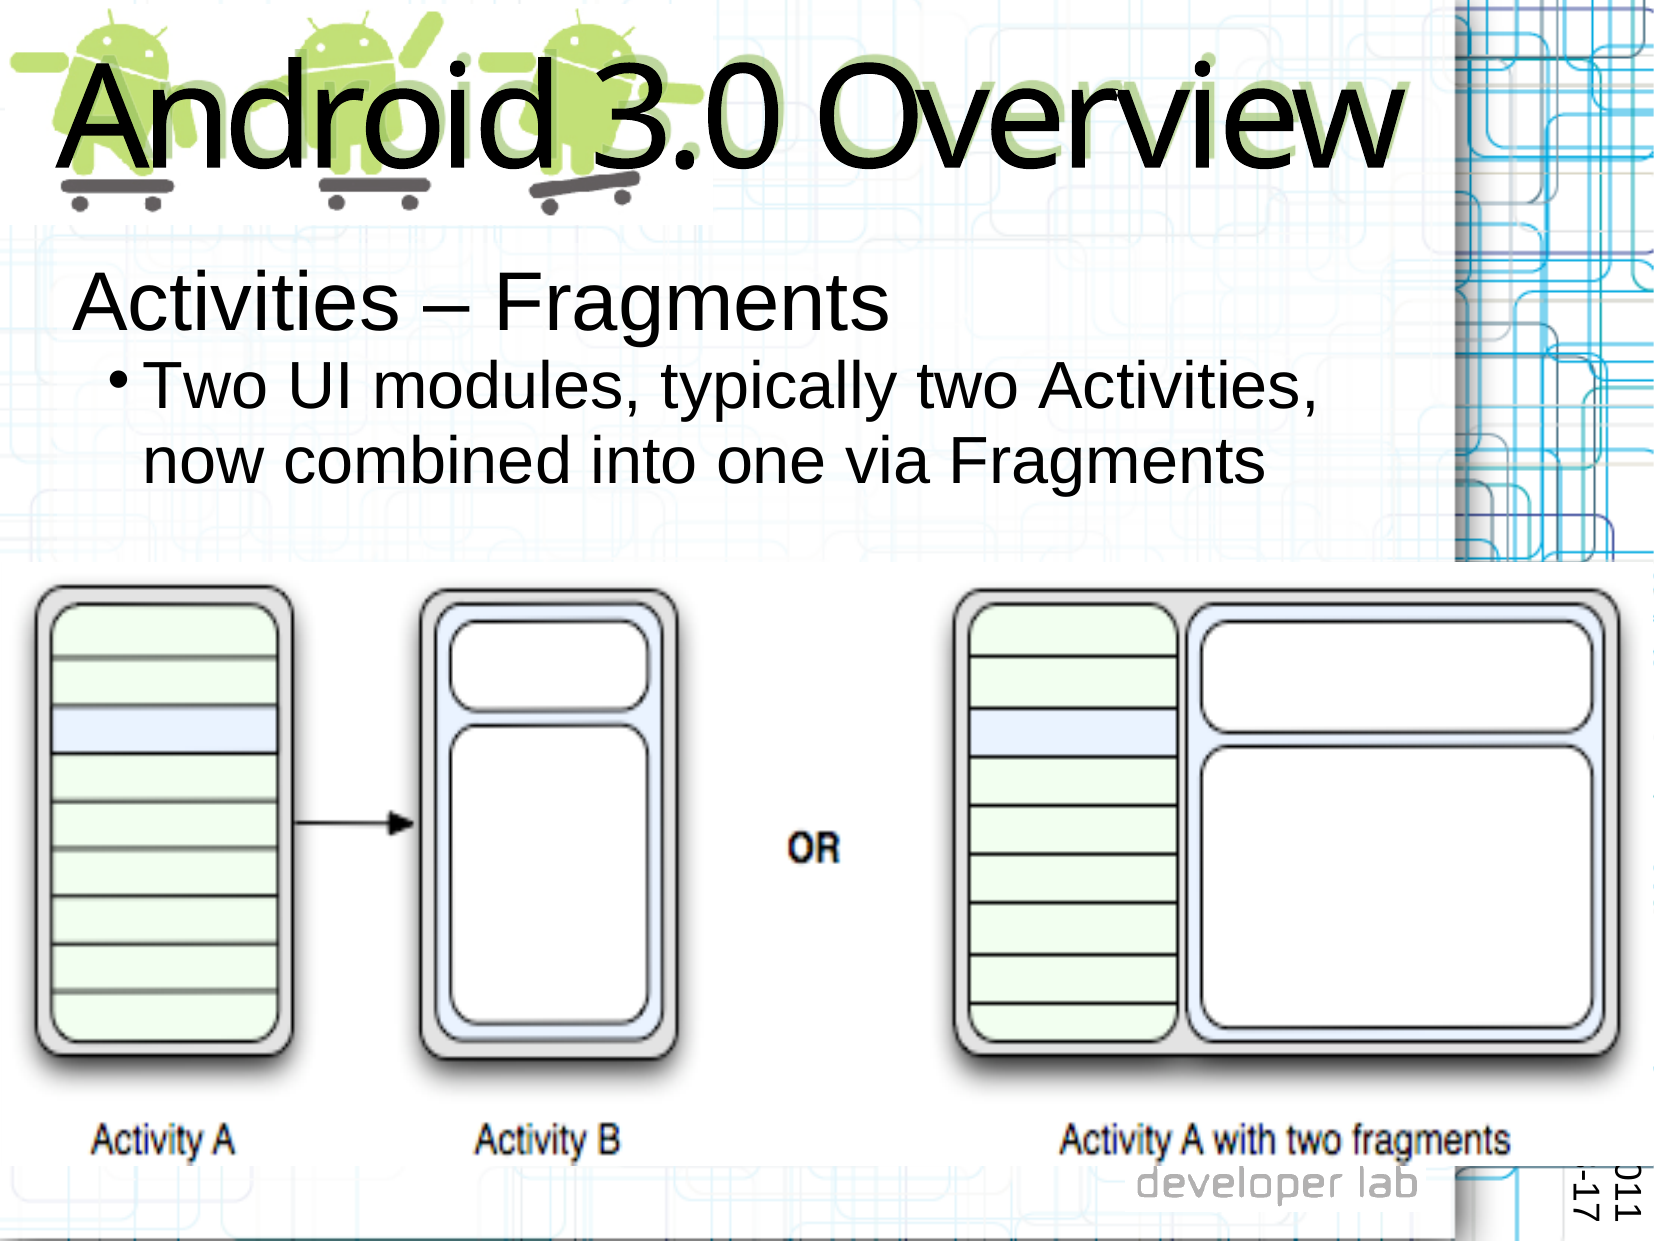

Android 3.0 Overview
Activities – Fragments
Two UI modules, typically two Activities, now combined into one via Fragments
For CIS 542, Spring 2011
Philip Peng, 2011-03-17